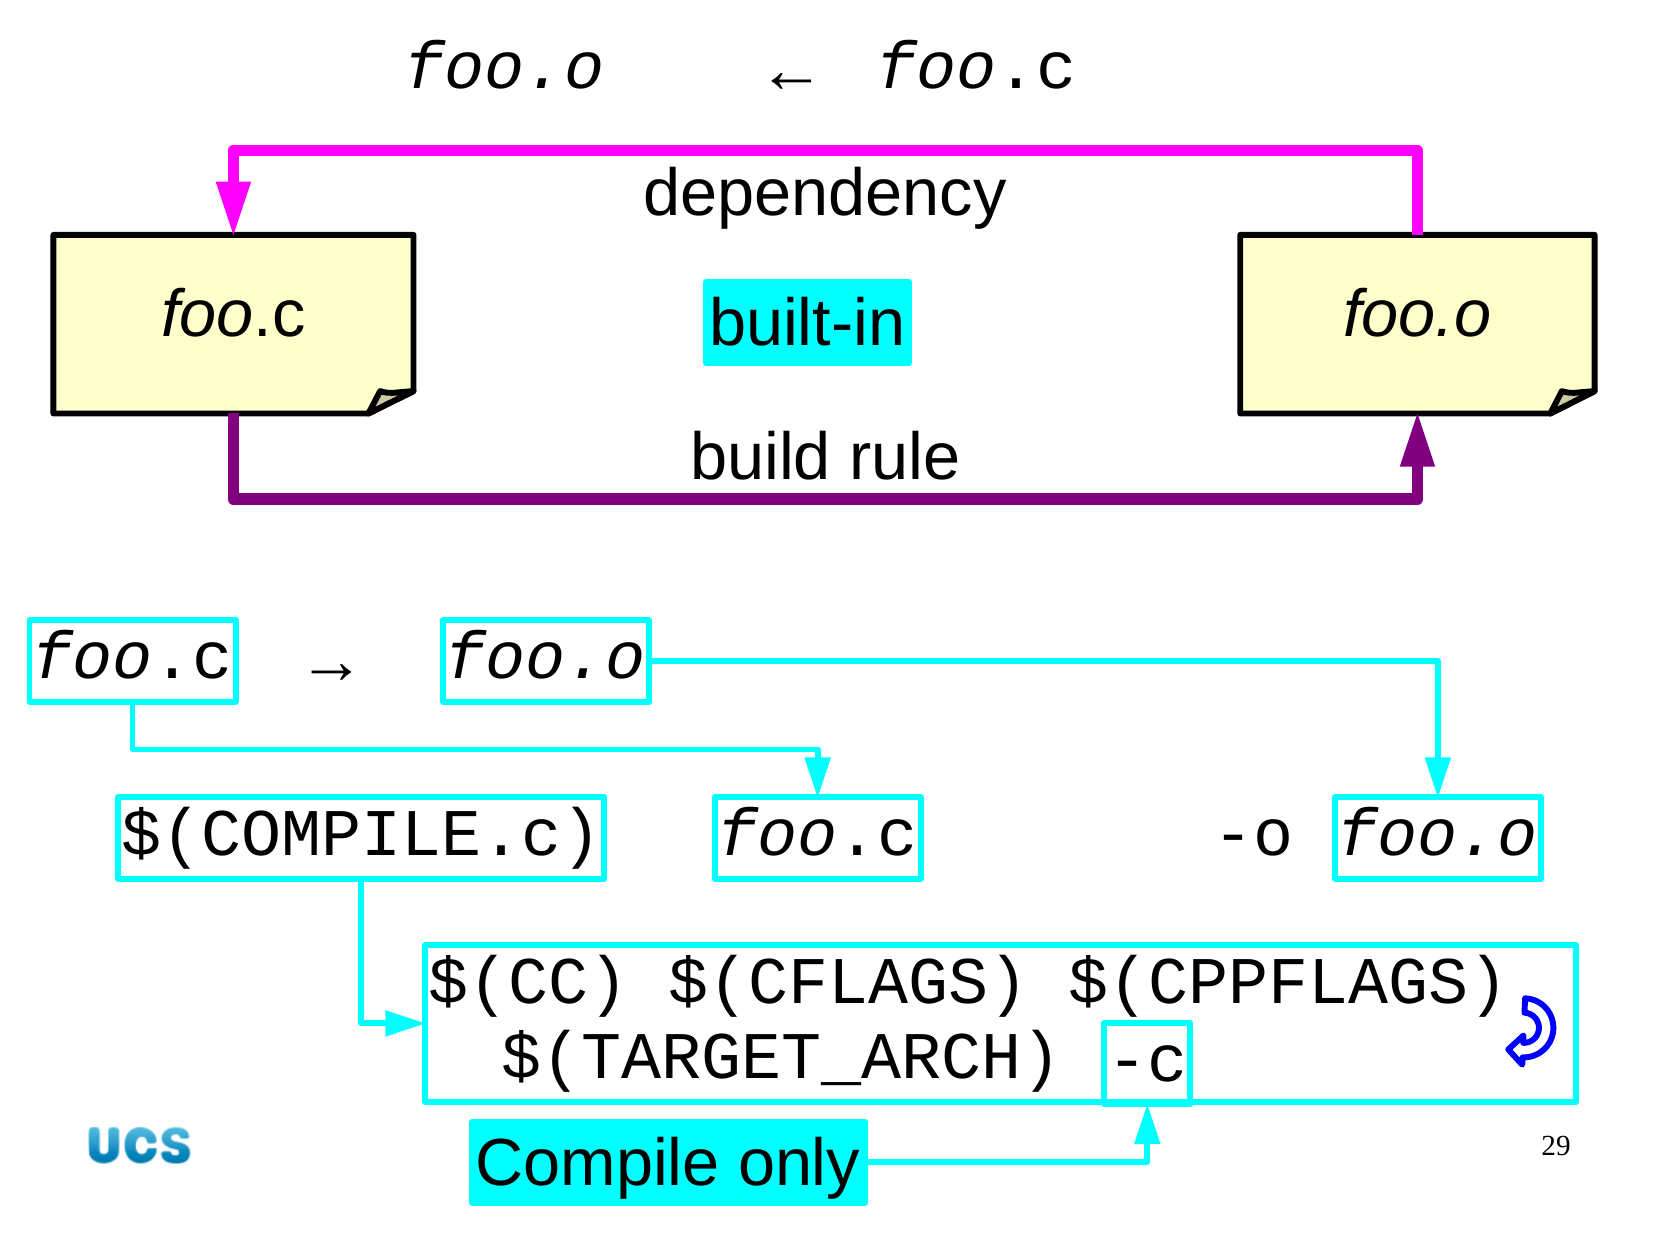

foo.o
←
foo.c
foo.c
foo.o
built-in
foo.c
→
foo.o
$(COMPILE.c)
foo.c
-o
foo.o
$(CC) $(CFLAGS) $(CPPFLAGS)
	$(TARGET_ARCH)
-c
Compile only
29